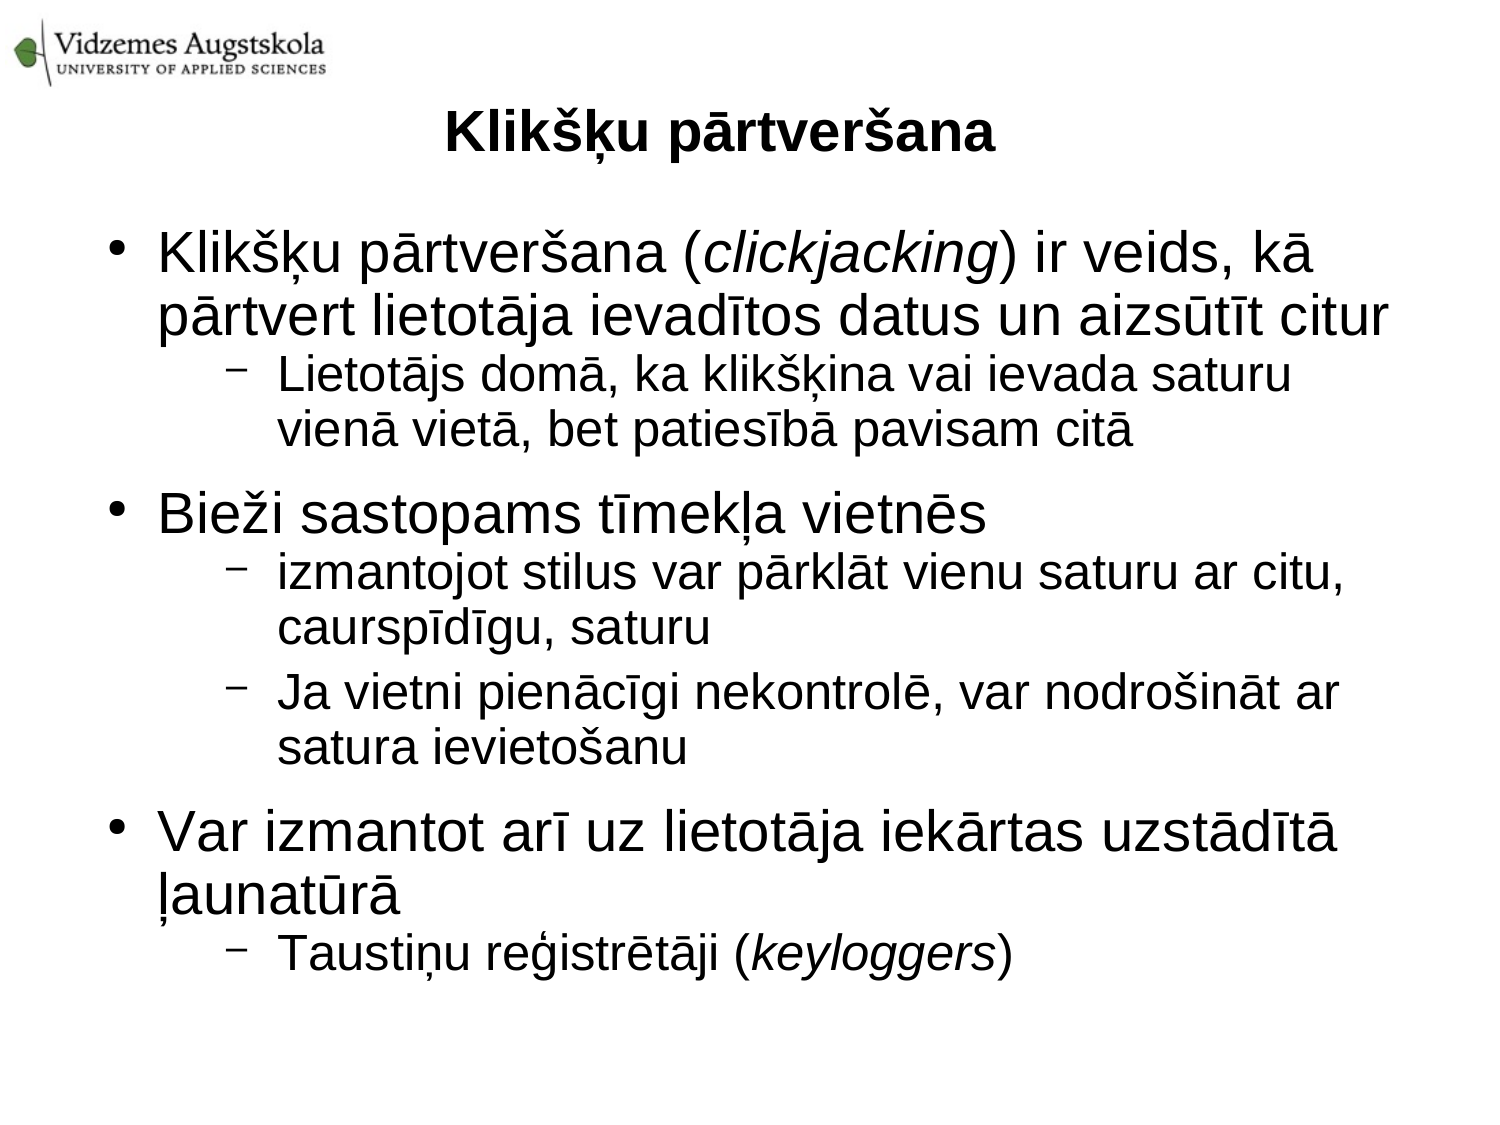

# Klikšķu pārtveršana
Klikšķu pārtveršana (clickjacking) ir veids, kā pārtvert lietotāja ievadītos datus un aizsūtīt citur
Lietotājs domā, ka klikšķina vai ievada saturu vienā vietā, bet patiesībā pavisam citā
Bieži sastopams tīmekļa vietnēs
izmantojot stilus var pārklāt vienu saturu ar citu, caurspīdīgu, saturu
Ja vietni pienācīgi nekontrolē, var nodrošināt ar satura ievietošanu
Var izmantot arī uz lietotāja iekārtas uzstādītā ļaunatūrā
Taustiņu reģistrētāji (keyloggers)